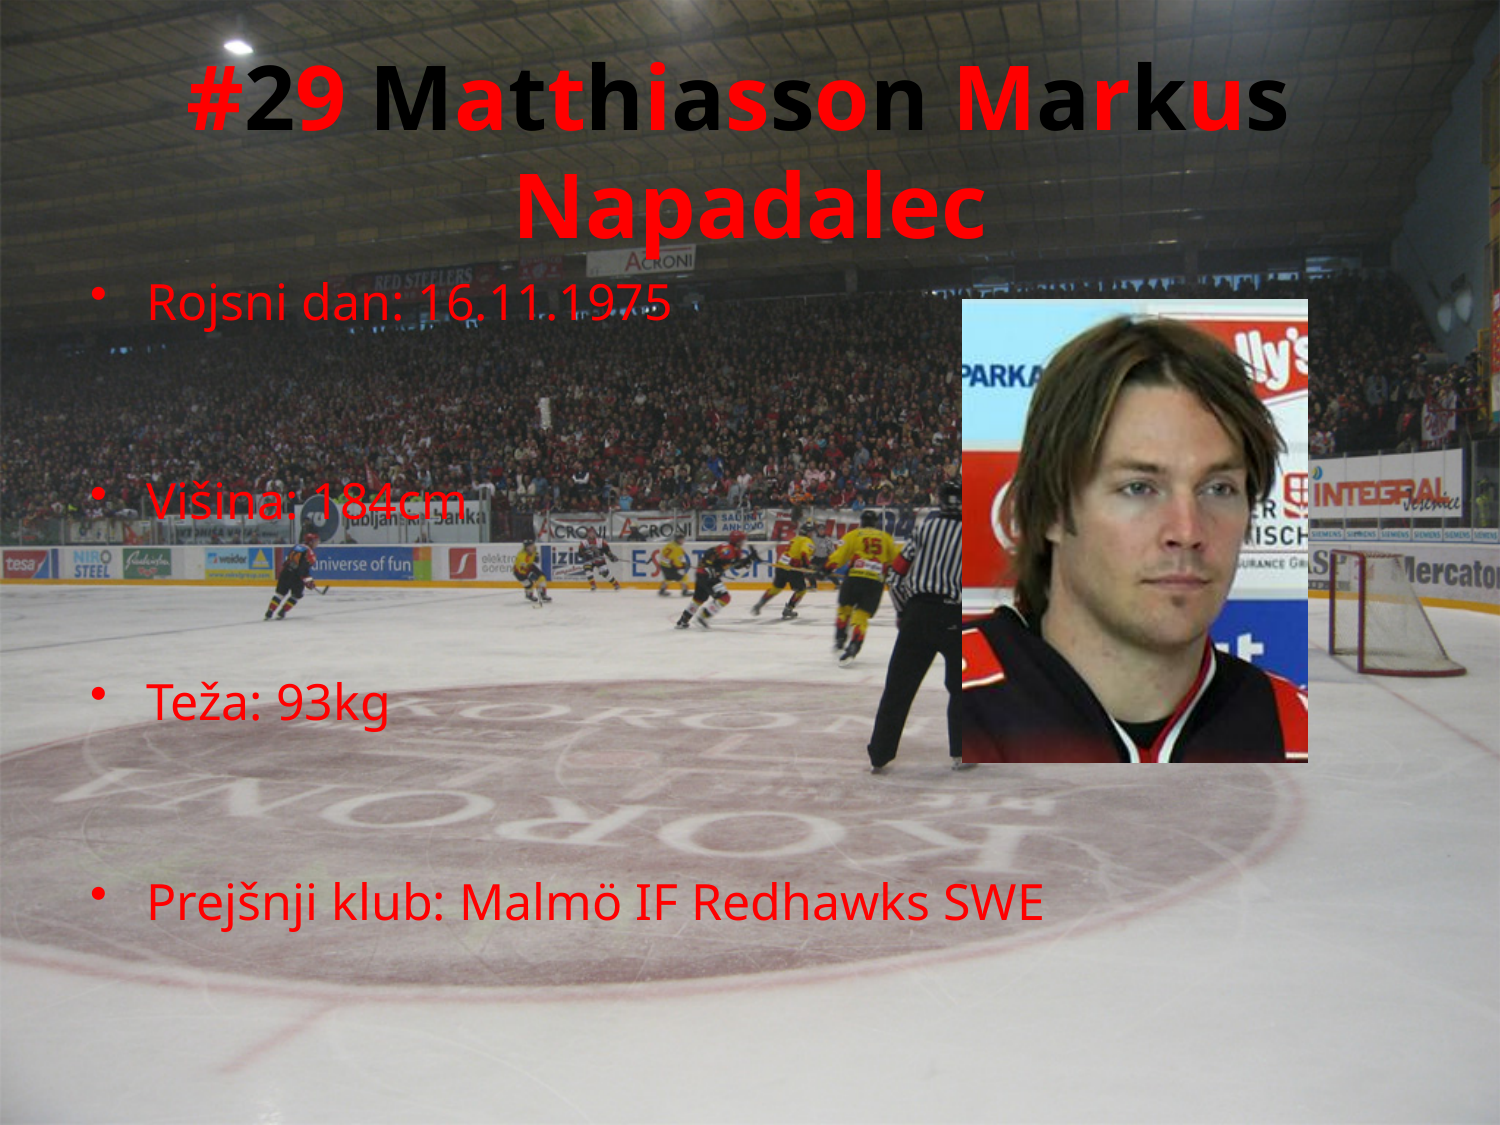

# #29 Matthiasson Markus Napadalec
Rojsni dan: 16.11.1975
Višina: 184cm
Teža: 93kg
Prejšnji klub: Malmö IF Redhawks SWE